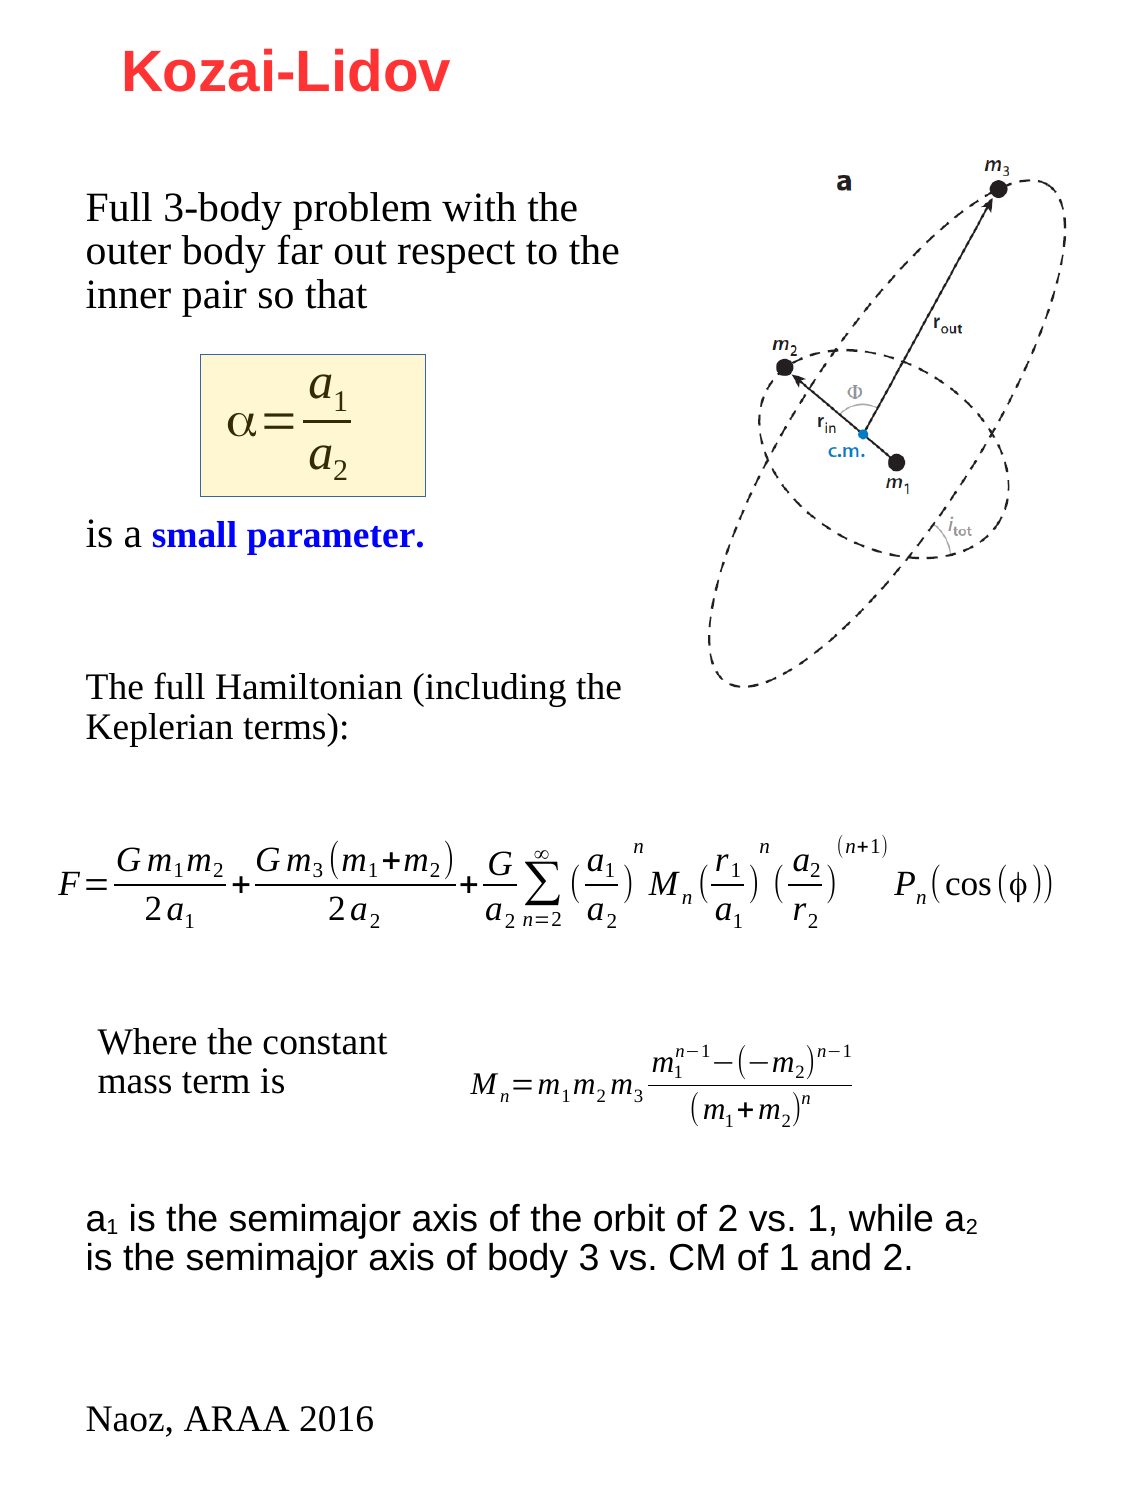

Kozai-Lidov
Full 3-body problem with the outer body far out respect to the inner pair so that
is a small parameter.
The full Hamiltonian (including the Keplerian terms):
Where the constant mass term is
a1 is the semimajor axis of the orbit of 2 vs. 1, while a2 is the semimajor axis of body 3 vs. CM of 1 and 2.
Naoz, ARAA 2016